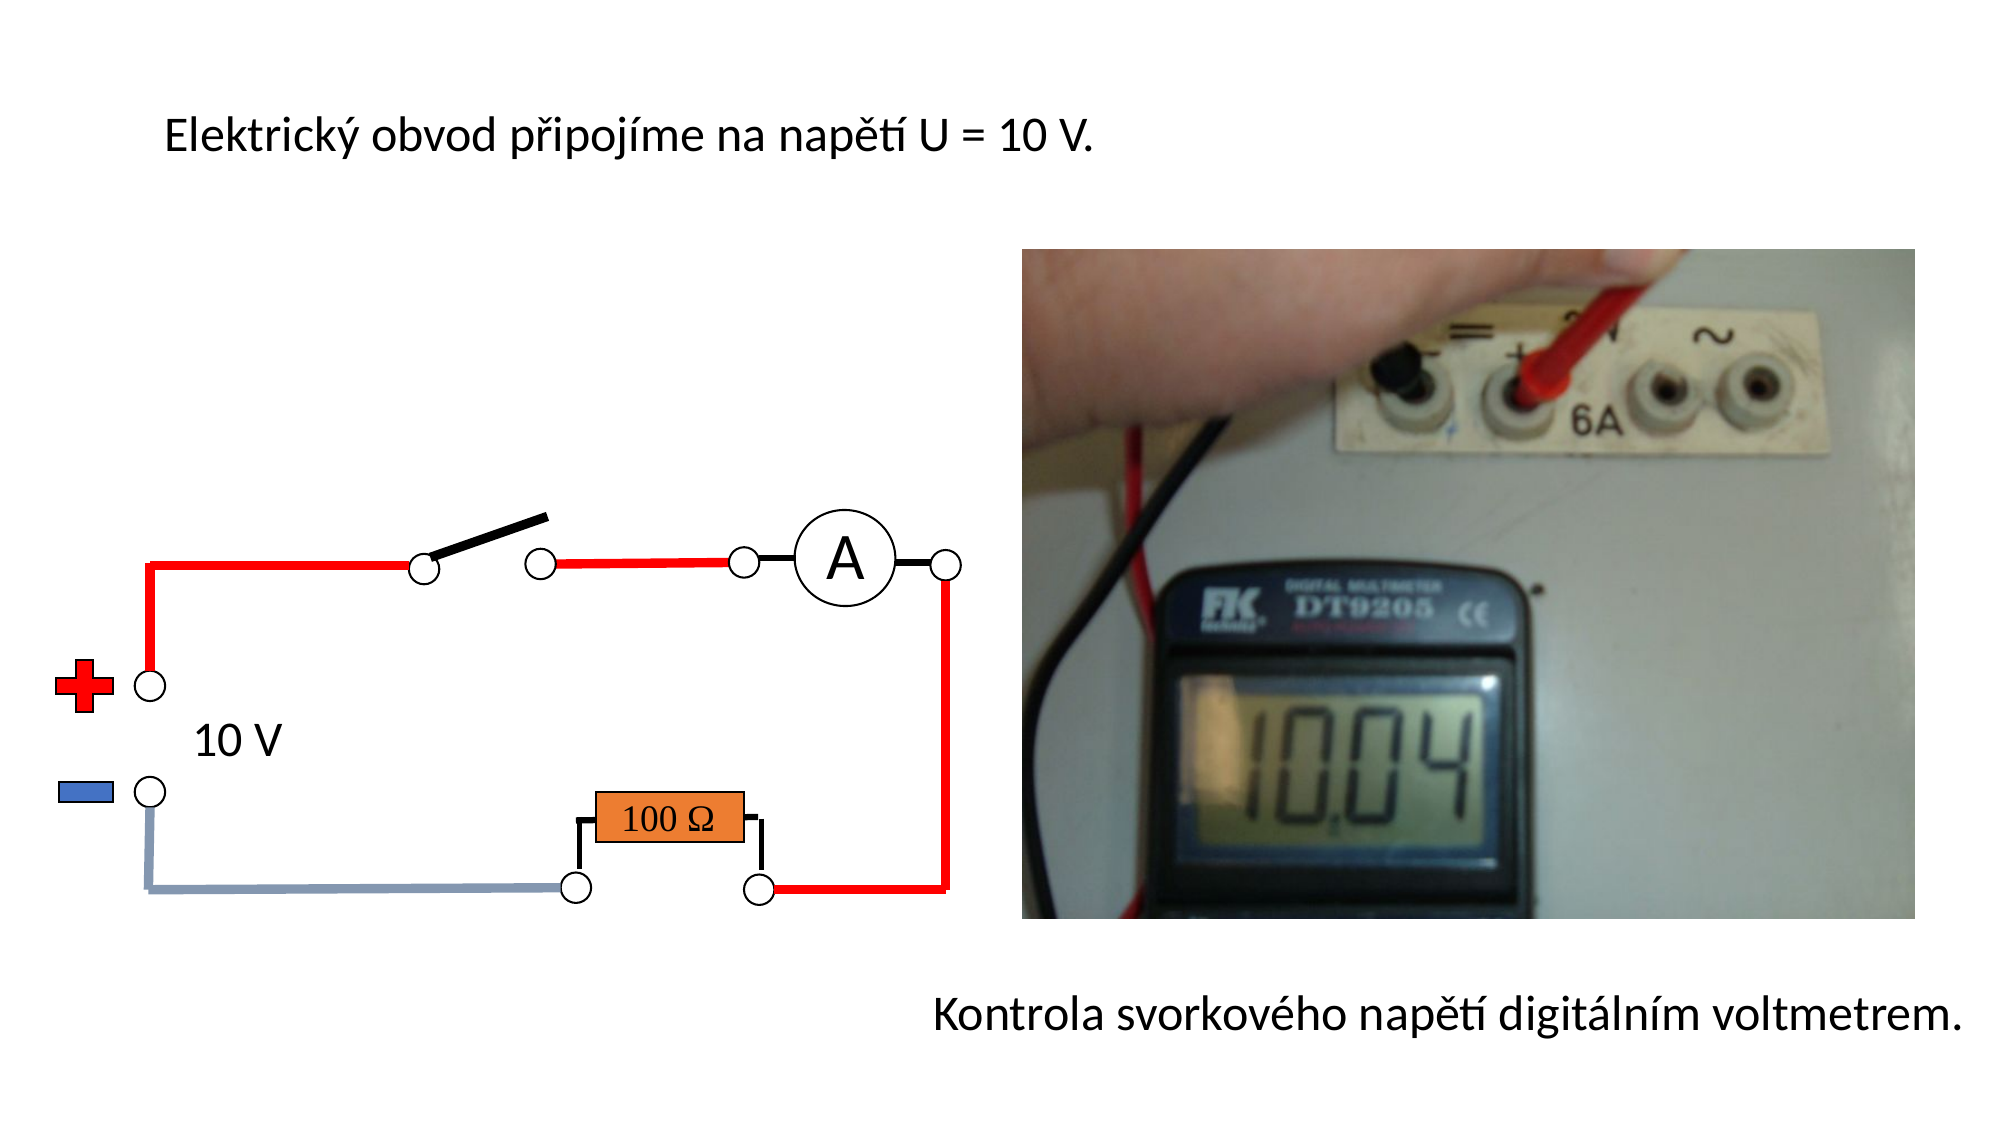

Elektrický obvod připojíme na napětí U = 10 V.
A
10 V
100 Ω
Kontrola svorkového napětí digitálním voltmetrem.